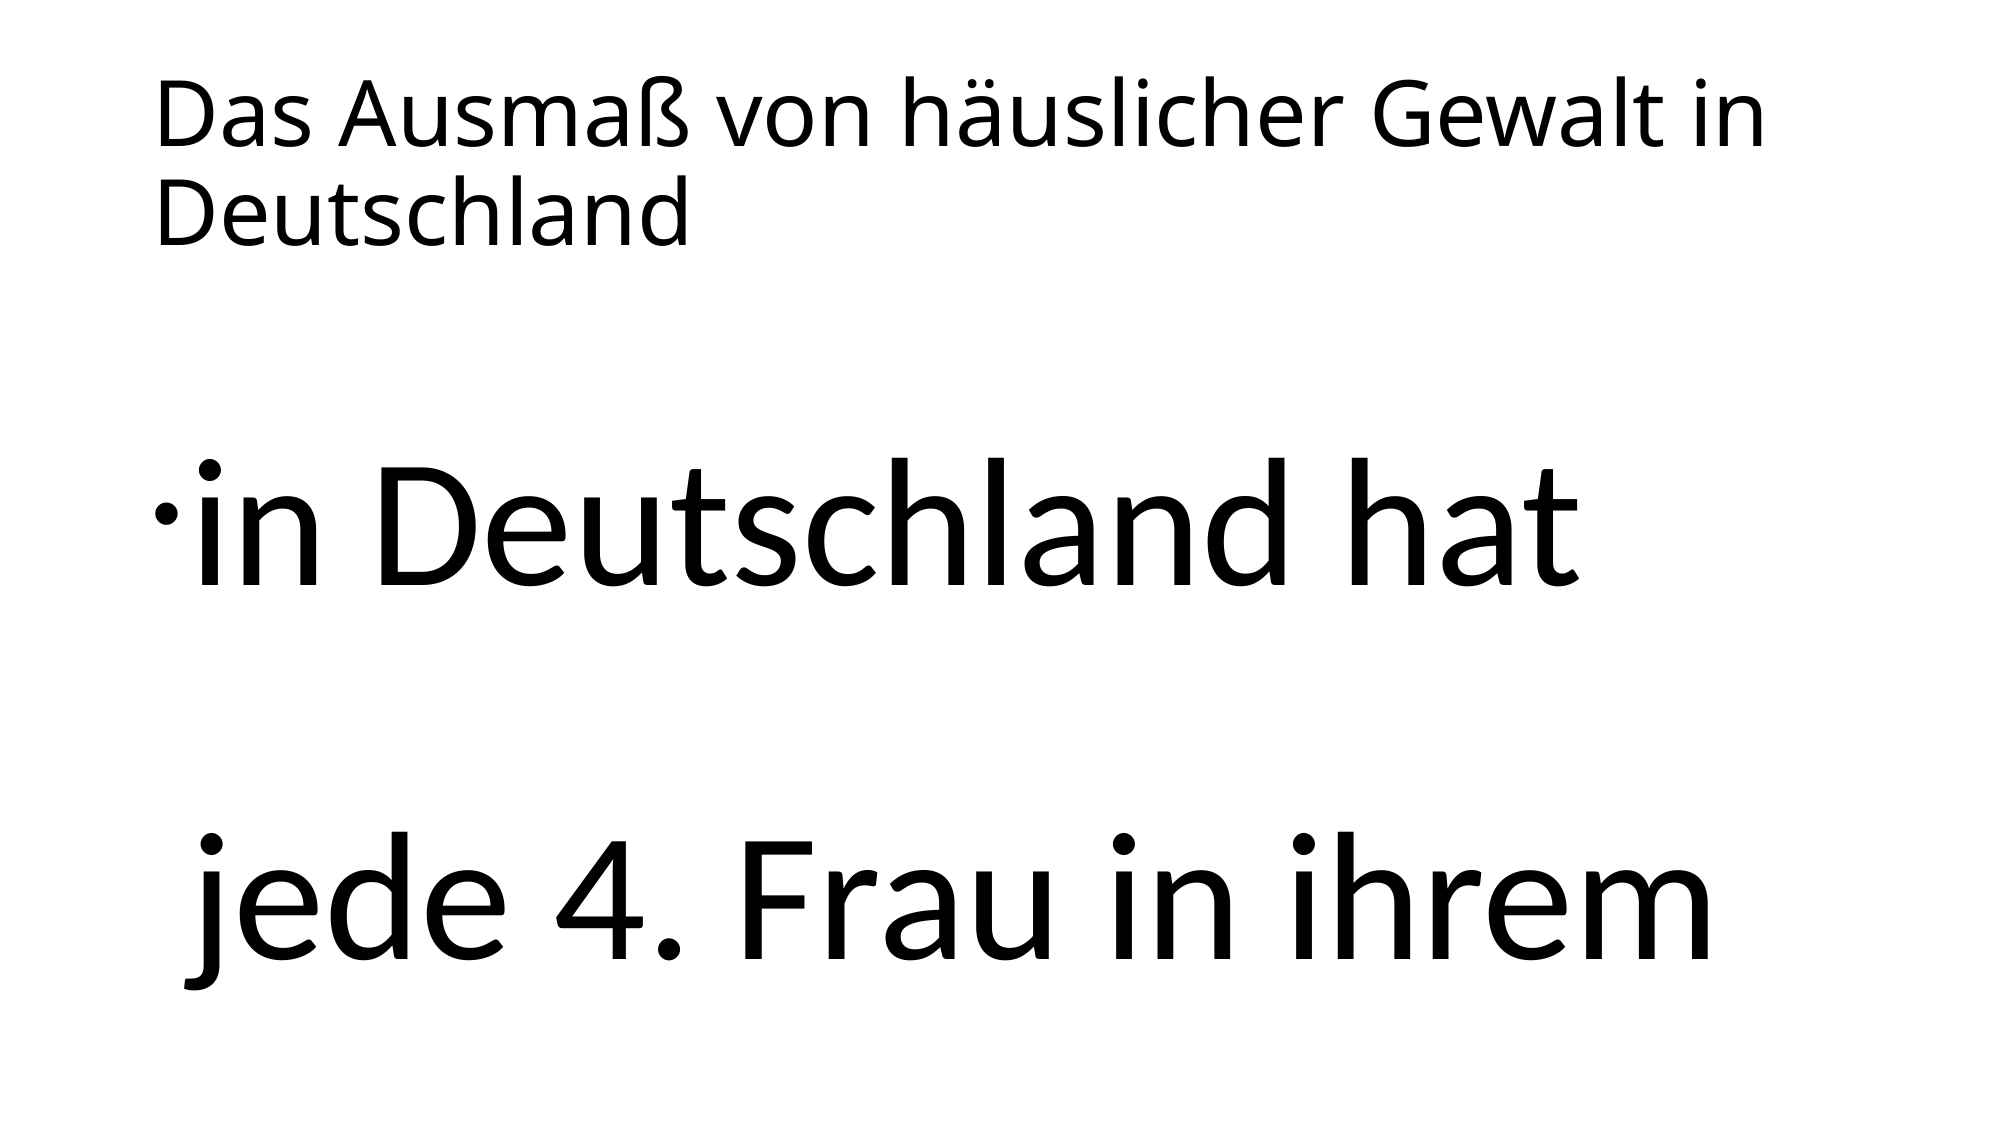

# Das Ausmaß von häuslicher Gewalt in Deutschland
in Deutschland hat jede 4. Frau in ihrem Leben Gewalt durch ihren aktuellen oder früheren Beziehungspartner erfahren
Femizide:
alle 3 Tage wird eine Frau von ihrem Beziehungspartner getötet (2018: 122 Frauen)
häufig im Zusammenhang mit Trennung/Scheidung
33 % gaben an, in diesem Zusammenhang Drohungen, körperliche Gewalt, Stalking erlebt zu haben
mehr als 65 % aller Jugendlichen und jungen Erwachsenen haben schon Gewalt in Beziehungen erlebt
Quellen: Studie des Bundesministeriums für Familie, Jugend, Frauen und Senioren, 2004
 Studie d. Europäischen Grundrechteagentur, 2014